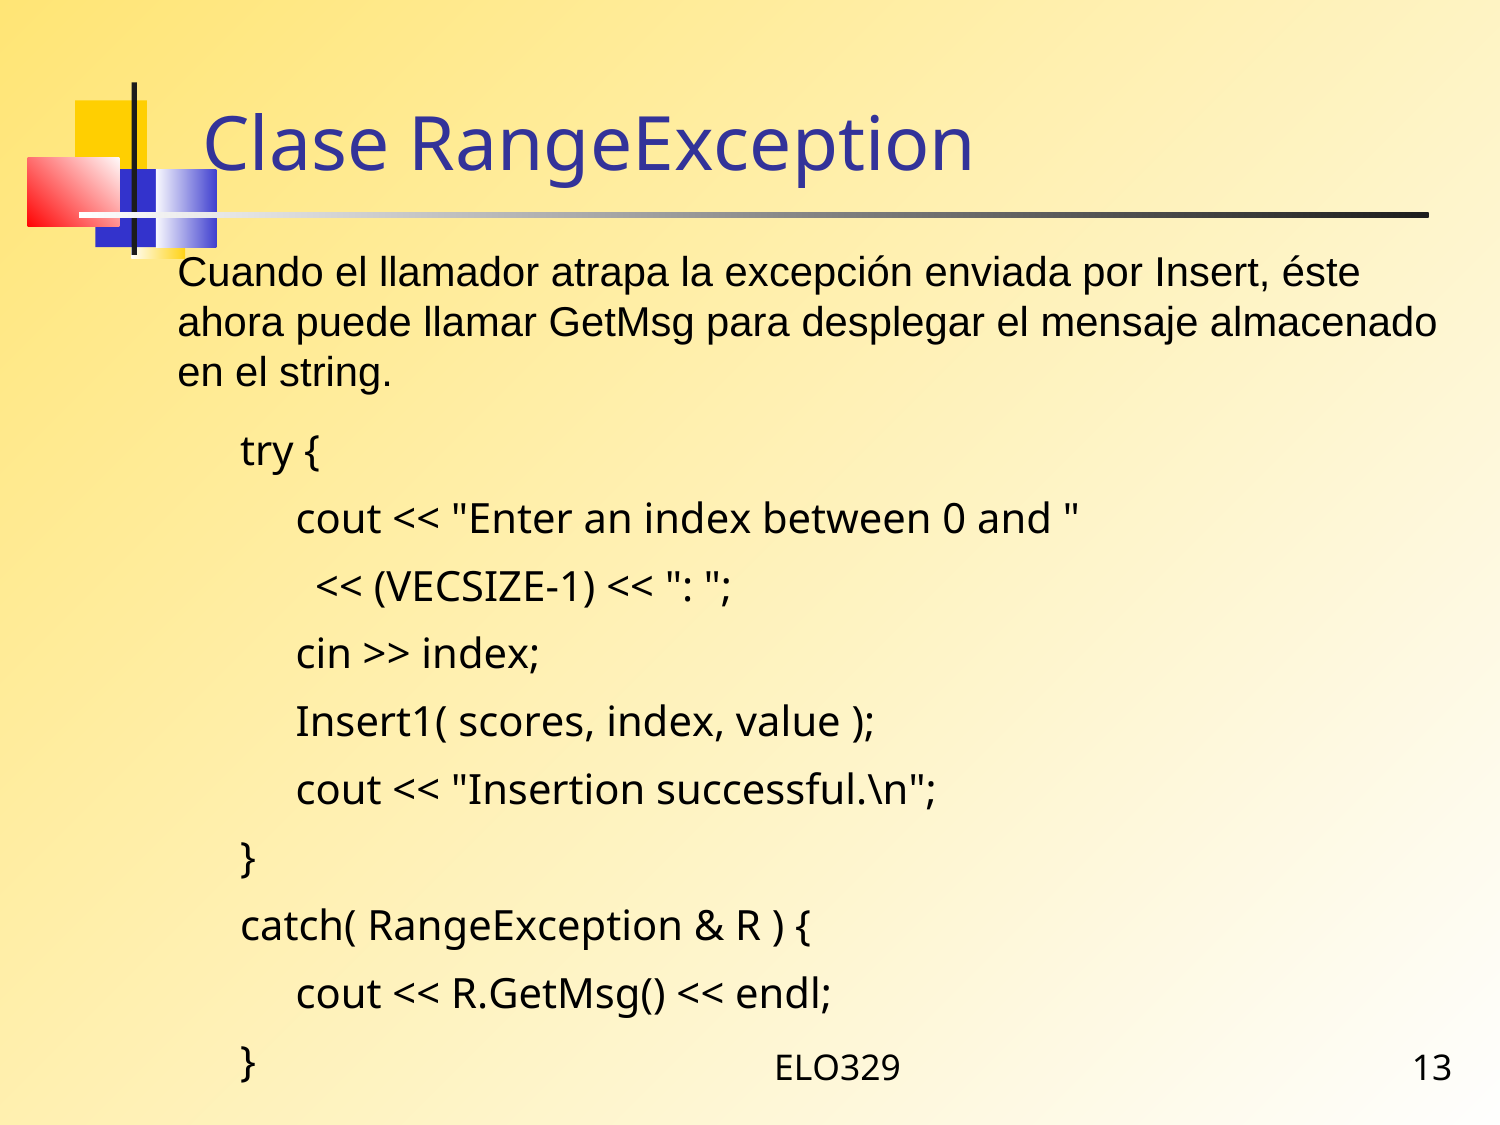

# Clase RangeException
Cuando el llamador atrapa la excepción enviada por Insert, éste ahora puede llamar GetMsg para desplegar el mensaje almacenado en el string.
try {
	cout << "Enter an index between 0 and "
 << (VECSIZE-1) << ": ";
	cin >> index;
	Insert1( scores, index, value );
	cout << "Insertion successful.\n";
}
catch( RangeException & R ) {
	cout << R.GetMsg() << endl;
}
ELO329
13